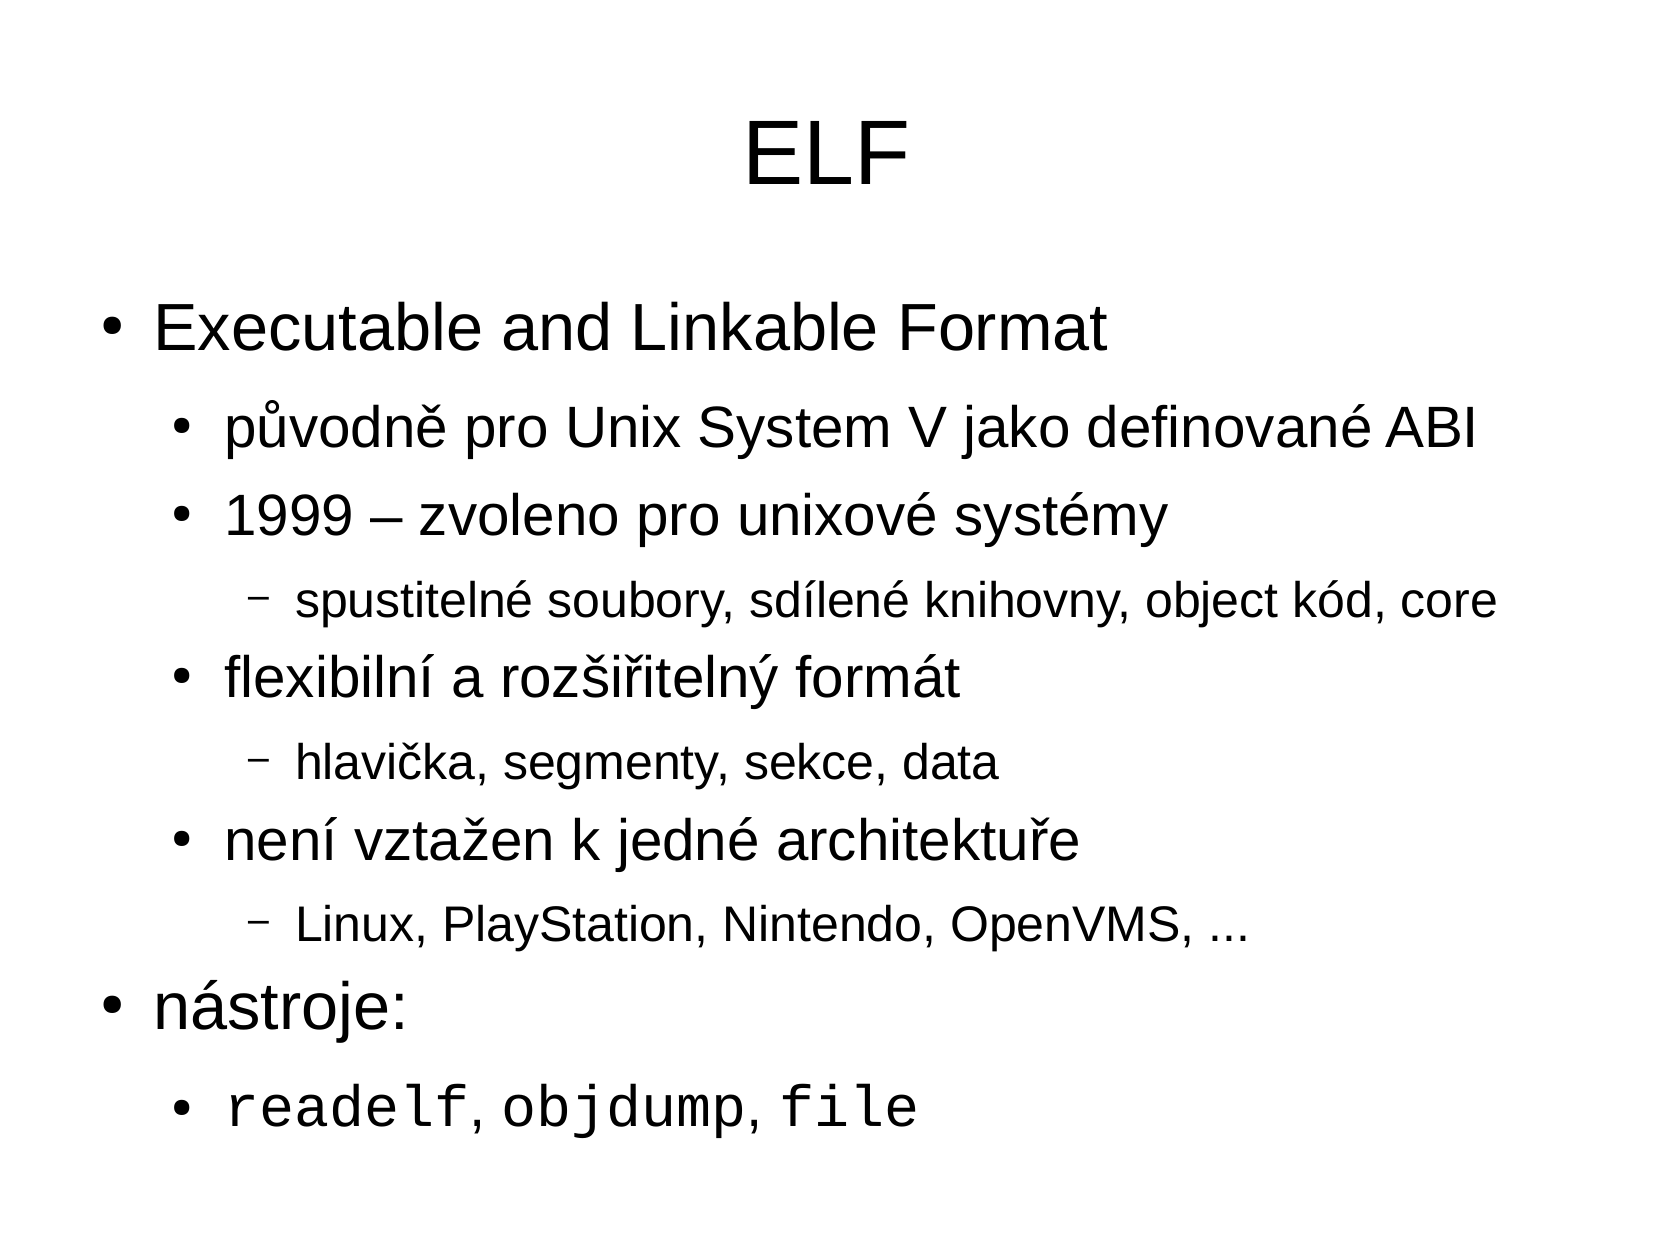

# ELF
Executable and Linkable Format
původně pro Unix System V jako definované ABI
1999 – zvoleno pro unixové systémy
spustitelné soubory, sdílené knihovny, object kód, core
flexibilní a rozšiřitelný formát
hlavička, segmenty, sekce, data
není vztažen k jedné architektuře
Linux, PlayStation, Nintendo, OpenVMS, ...
nástroje:
readelf, objdump, file